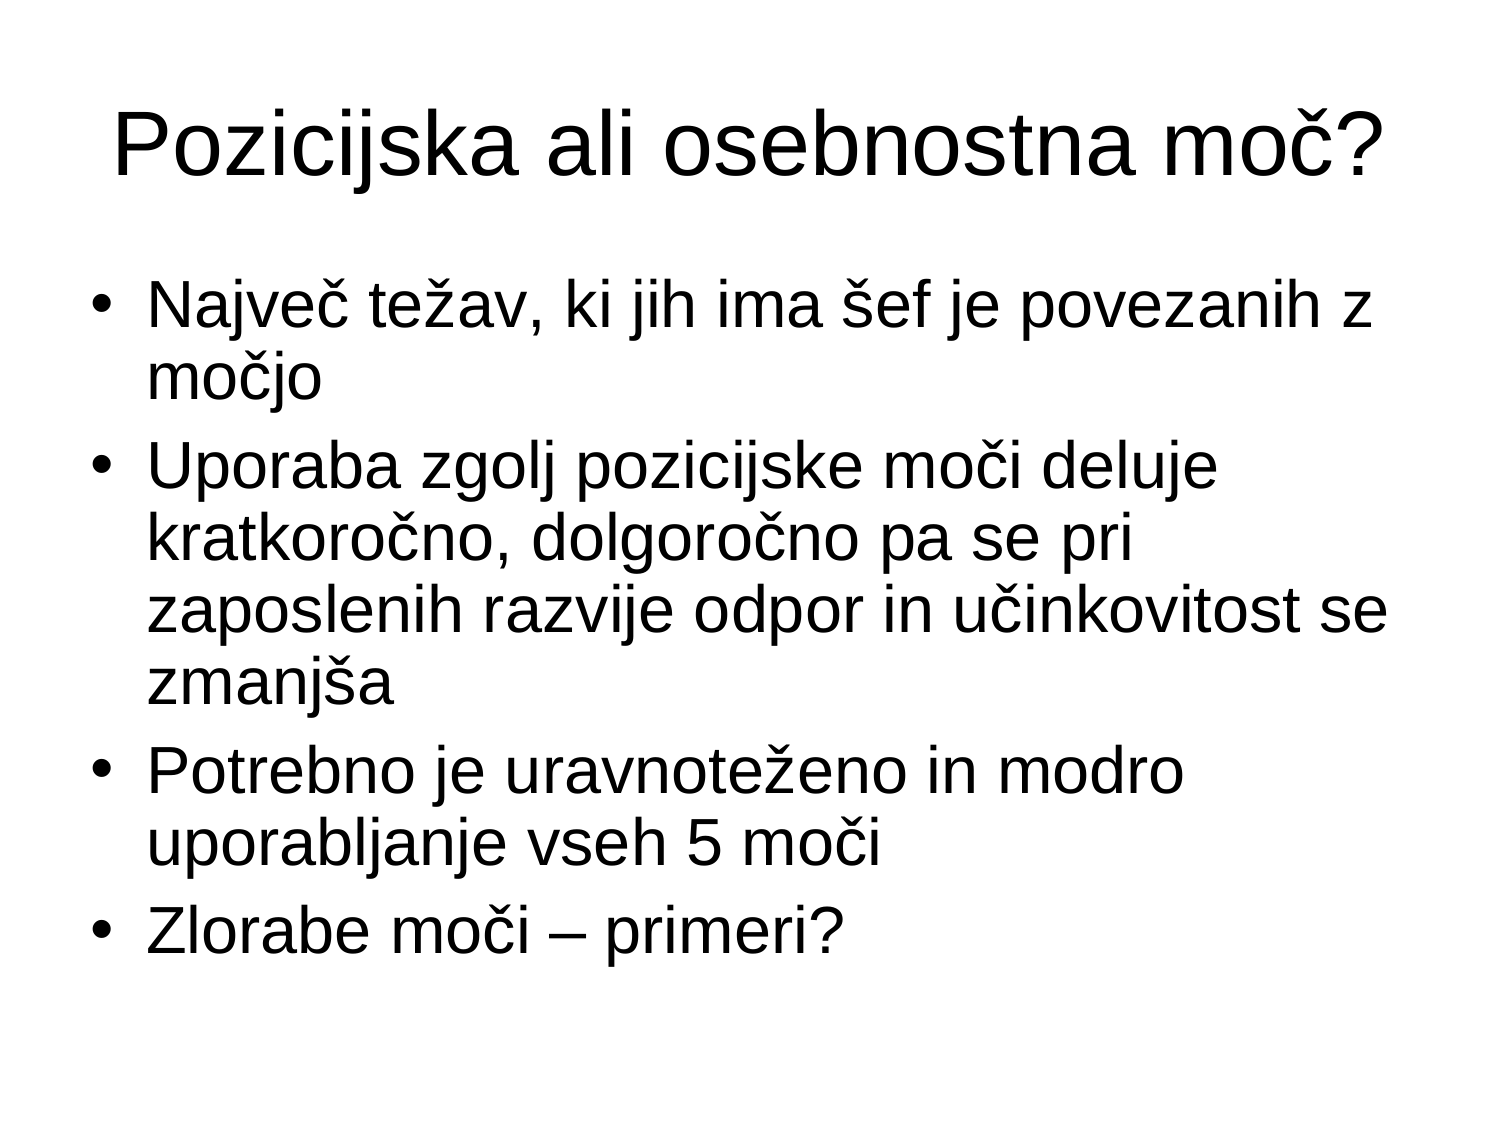

# Pozicijska ali osebnostna moč?
Največ težav, ki jih ima šef je povezanih z močjo
Uporaba zgolj pozicijske moči deluje kratkoročno, dolgoročno pa se pri zaposlenih razvije odpor in učinkovitost se zmanjša
Potrebno je uravnoteženo in modro uporabljanje vseh 5 moči
Zlorabe moči – primeri?